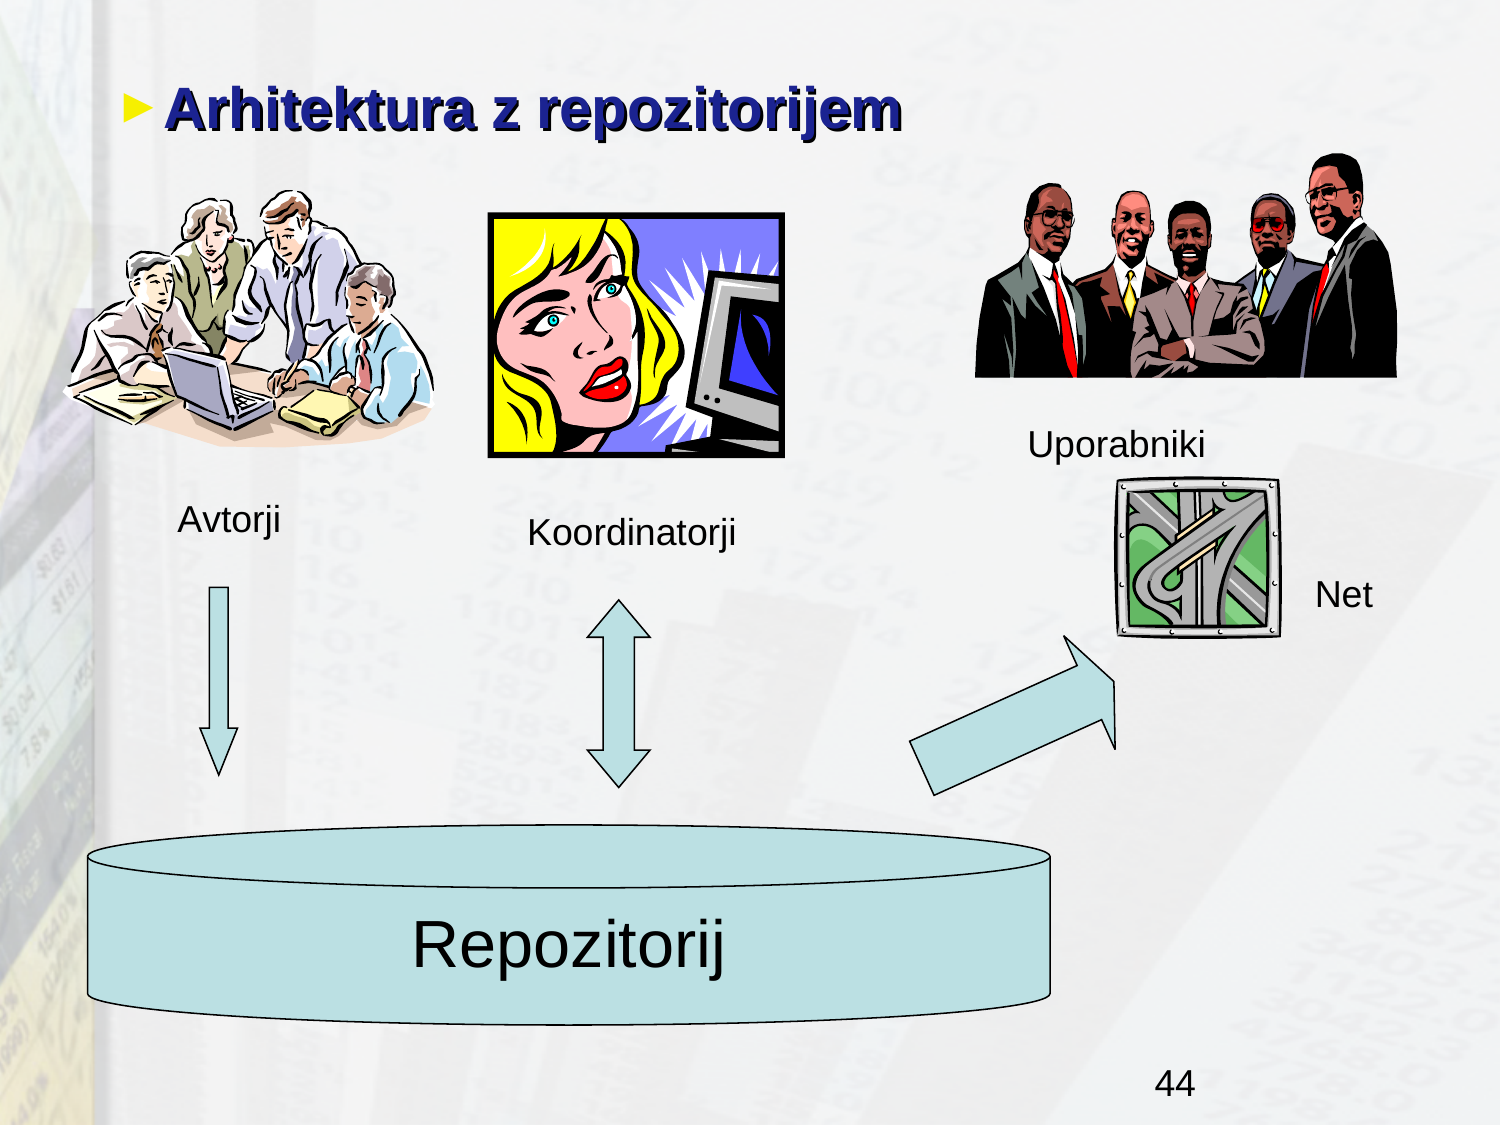

# Arhitektura z repozitorijem
Uporabniki
Avtorji
Koordinatorji
Net
Repozitorij
44